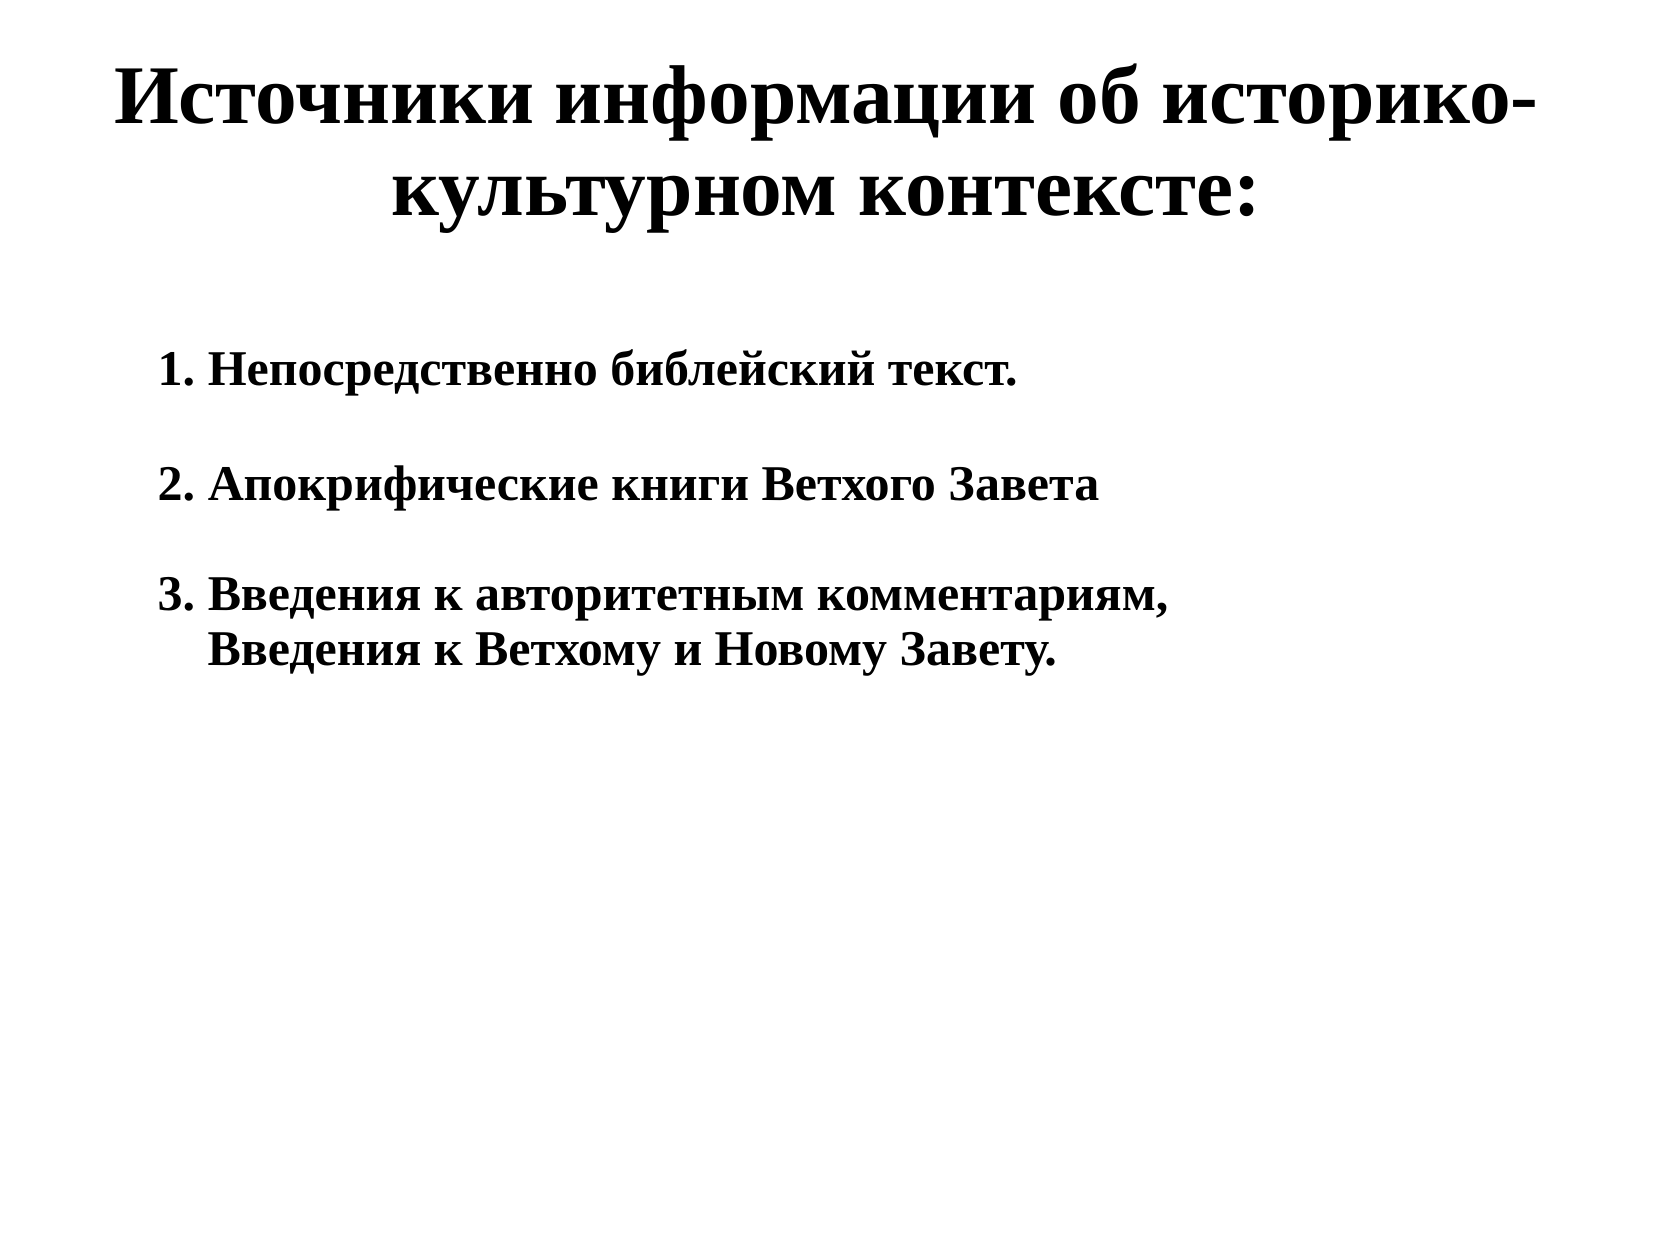

# Источники информации об историко-культурном контексте:
	1. Непосредственно библейский текст.
	2. Апокрифические книги Ветхого Завета
	3. Введения к авторитетным комментариям,
	 Введения к Ветхому и Новому Завету.